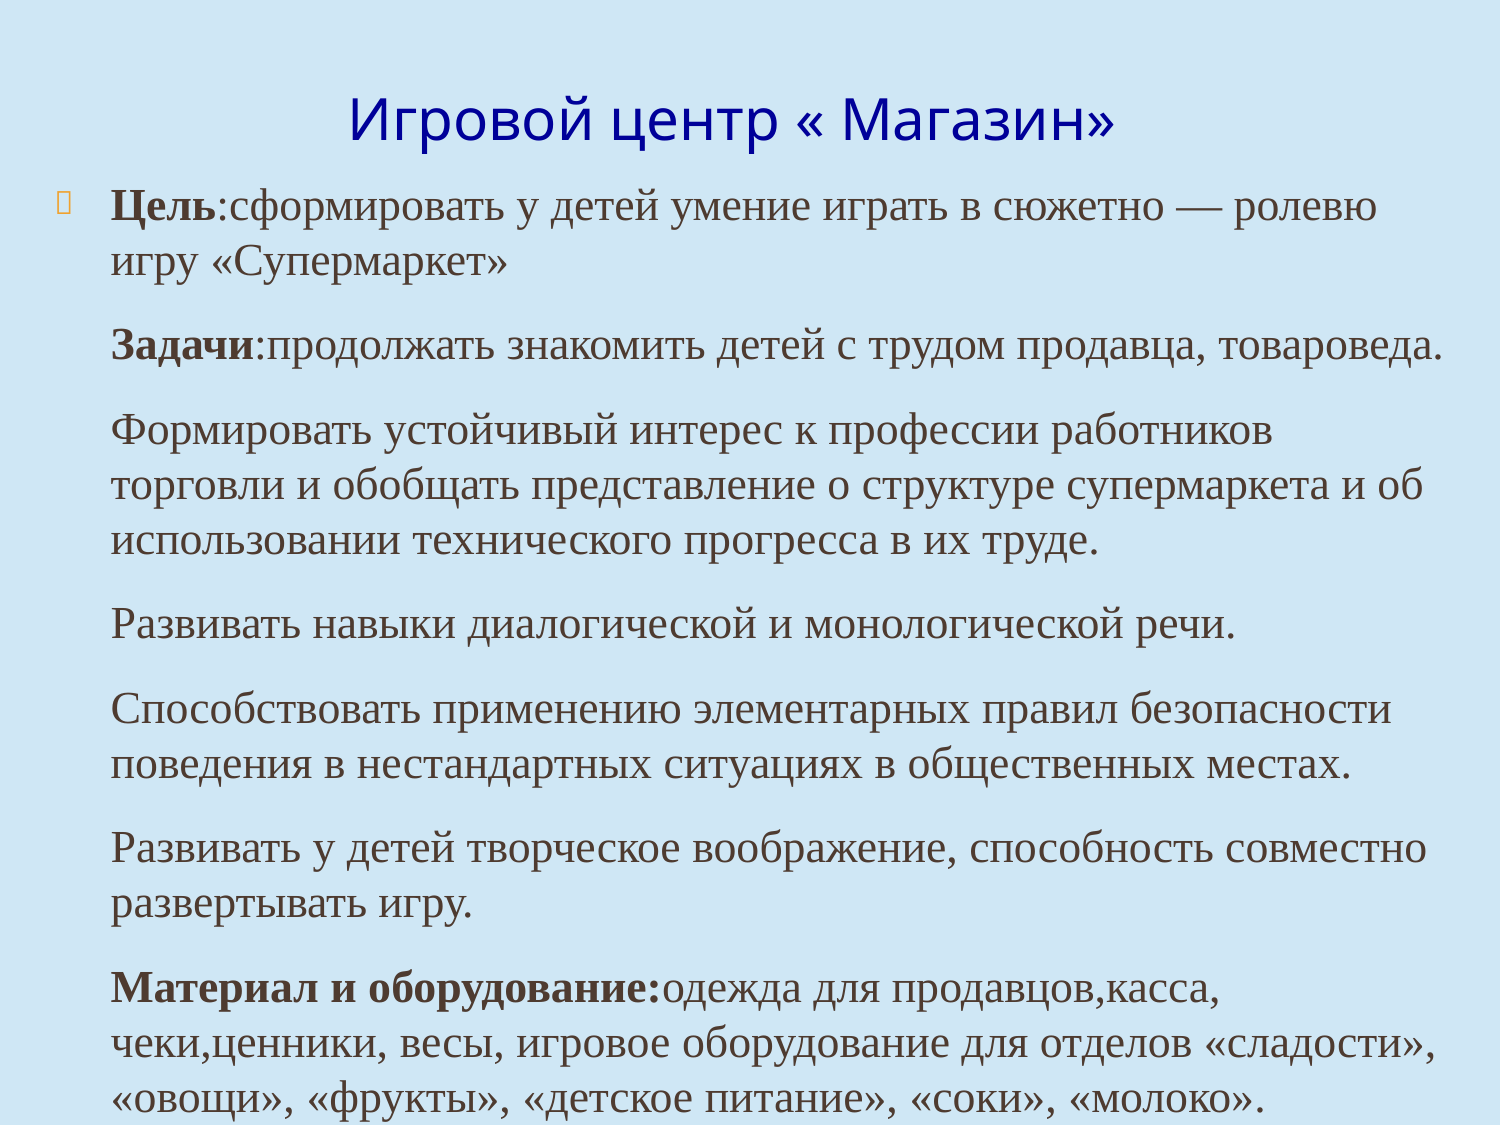

# Игровой центр « Магазин»
Цель:сформировать у детей умение играть в сюжетно — ролевю игру «Супермаркет»
Задачи:продолжать знакомить детей с трудом продавца, товароведа.
Формировать устойчивый интерес к профессии работников торговли и обобщать представление о структуре супермаркета и об использовании технического прогресса в их труде.
Развивать навыки диалогической и монологической речи.
Способствовать применению элементарных правил безопасности поведения в нестандартных ситуациях в общественных местах.
Развивать у детей творческое воображение, способность совместно развертывать игру.
Материал и оборудование:одежда для продавцов,касса, чеки,ценники, весы, игровое оборудование для отделов «сладости», «овощи», «фрукты», «детское питание», «соки», «молоко».